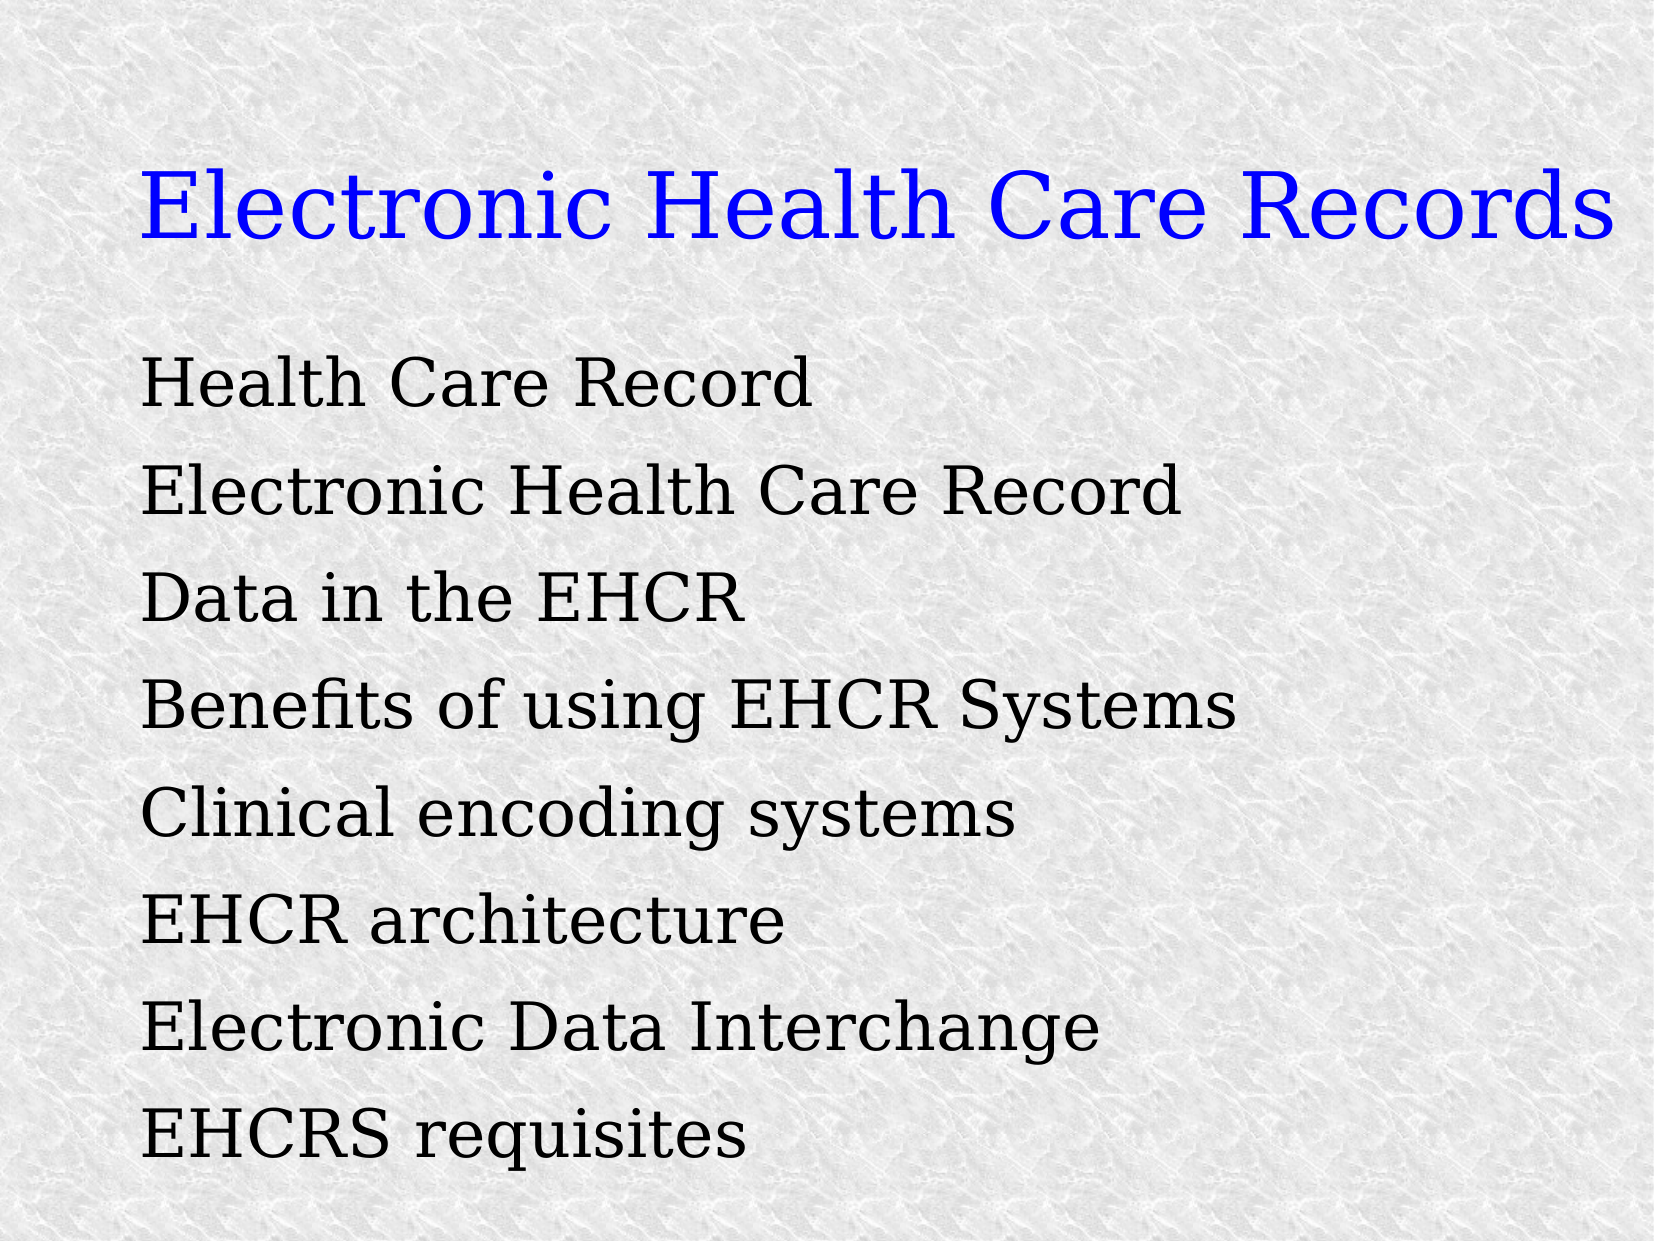

# Electronic Health Care Records
Health Care Record
Electronic Health Care Record
Data in the EHCR
Benefits of using EHCR Systems
Clinical encoding systems
EHCR architecture
Electronic Data Interchange
EHCRS requisites